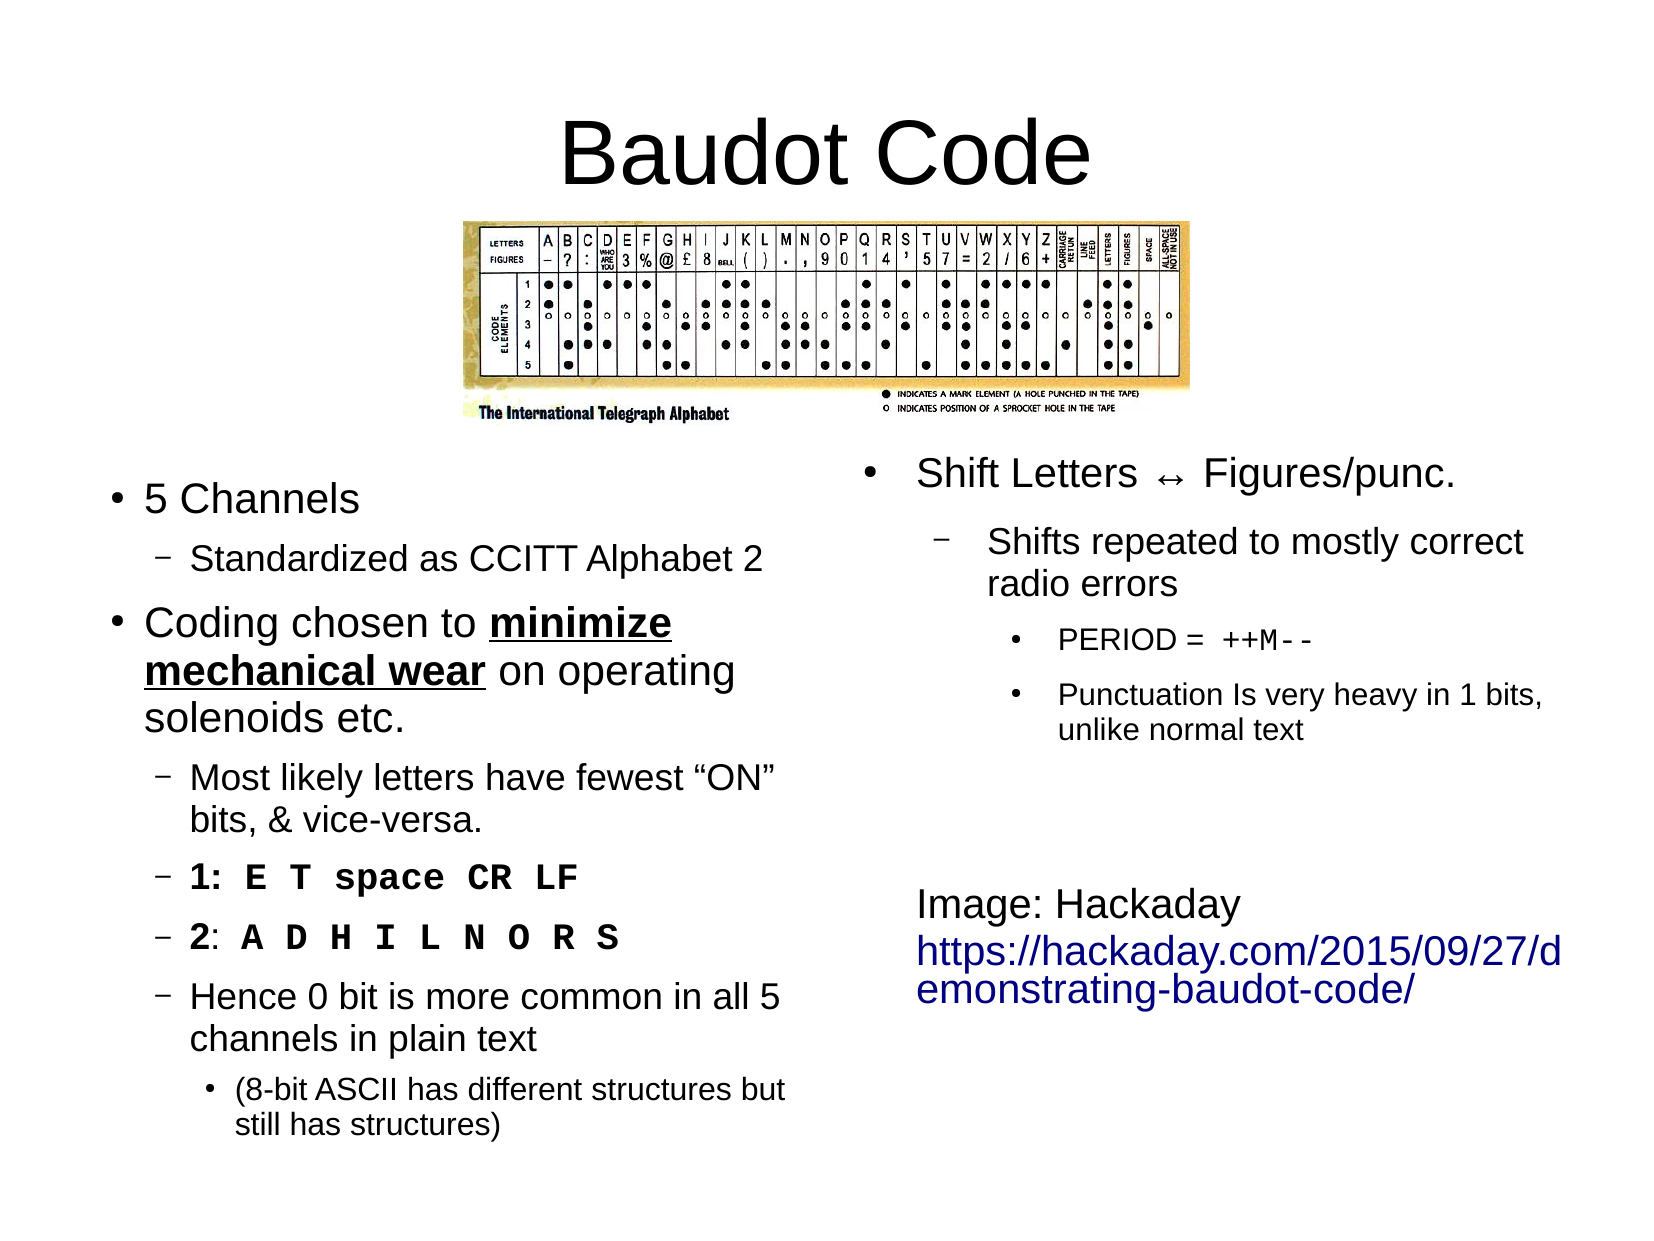

# Baudot Code
Shift Letters ↔ Figures/punc.
Shifts repeated to mostly correct radio errors
PERIOD = ++M--
Punctuation Is very heavy in 1 bits, unlike normal text
Image: Hackaday https://hackaday.com/2015/09/27/demonstrating-baudot-code/
5 Channels
Standardized as CCITT Alphabet 2
Coding chosen to minimize mechanical wear on operating solenoids etc.
Most likely letters have fewest “ON” bits, & vice-versa.
1: E T space CR LF
2: A D H I L N O R S
Hence 0 bit is more common in all 5 channels in plain text
(8-bit ASCII has different structures but still has structures)